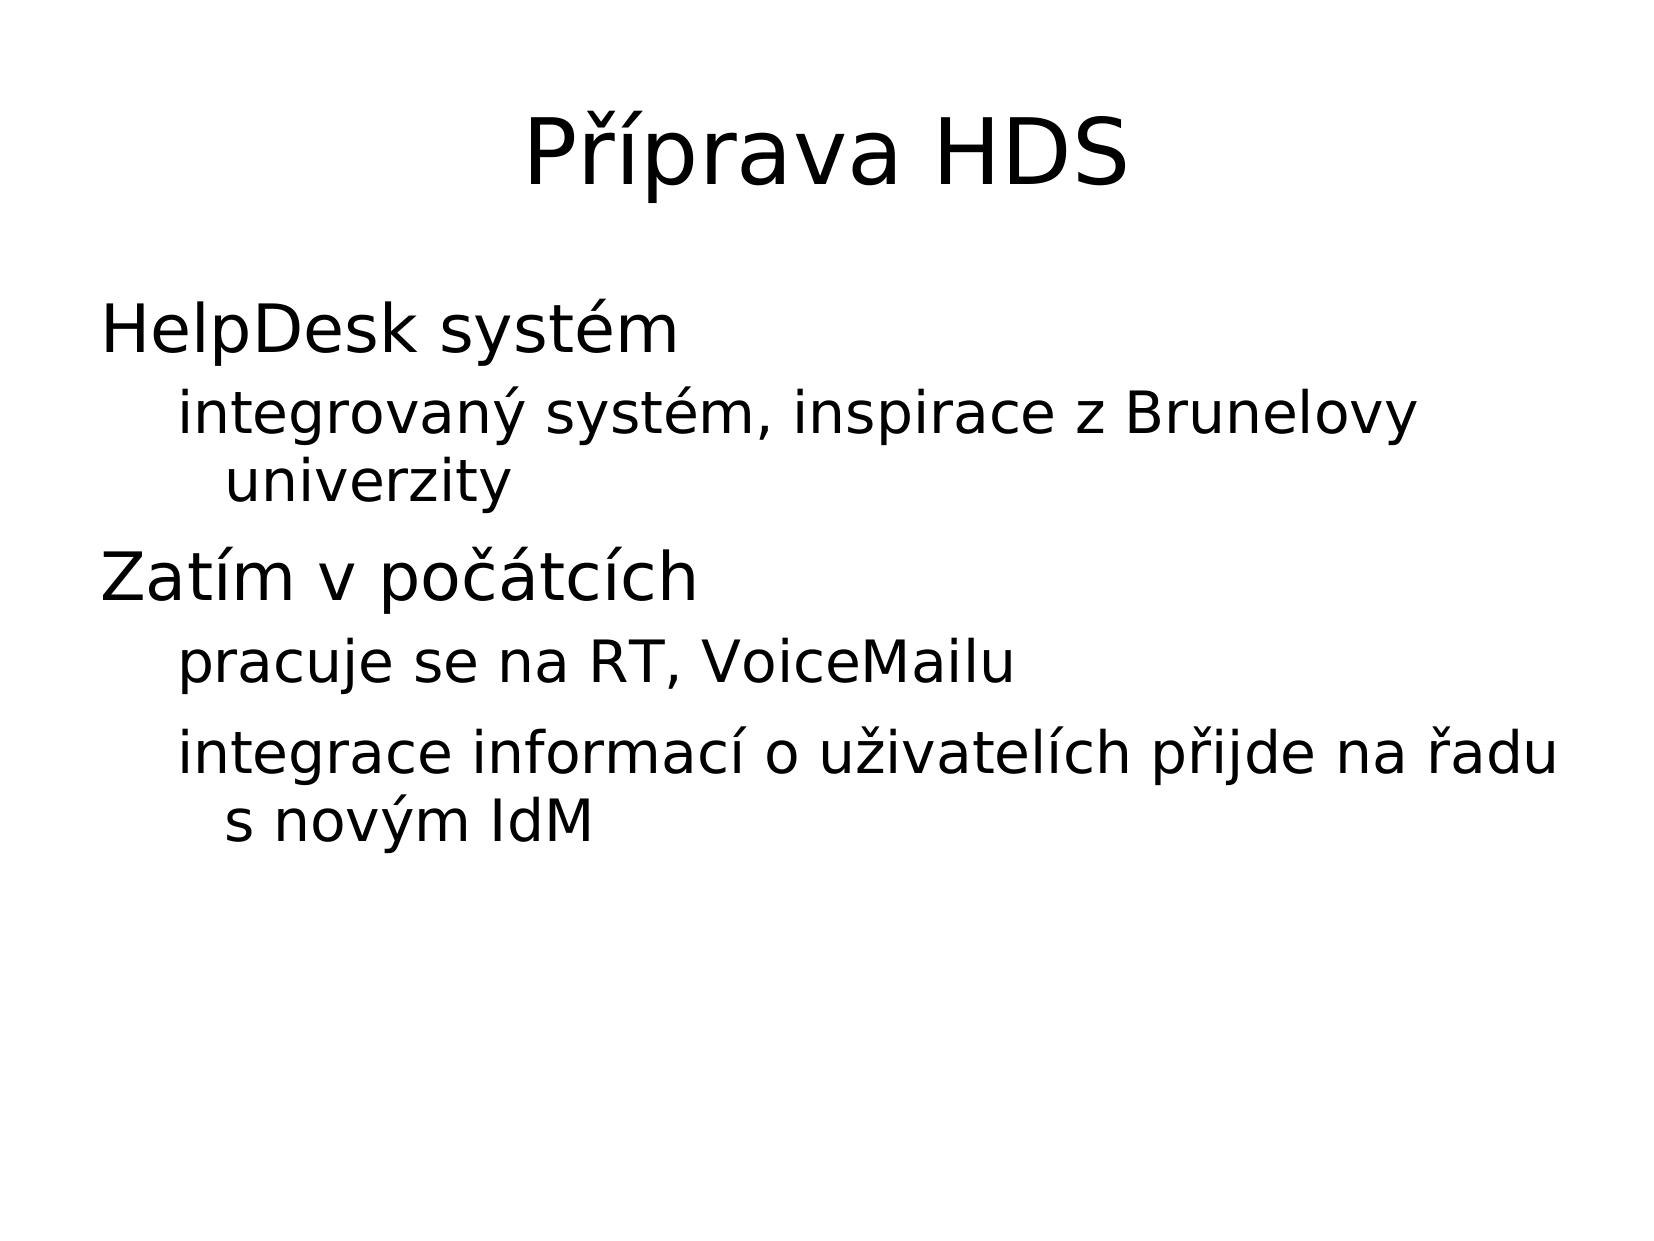

# Příprava HDS
HelpDesk systém
integrovaný systém, inspirace z Brunelovy univerzity
Zatím v počátcích
pracuje se na RT, VoiceMailu
integrace informací o uživatelích přijde na řadu s novým IdM